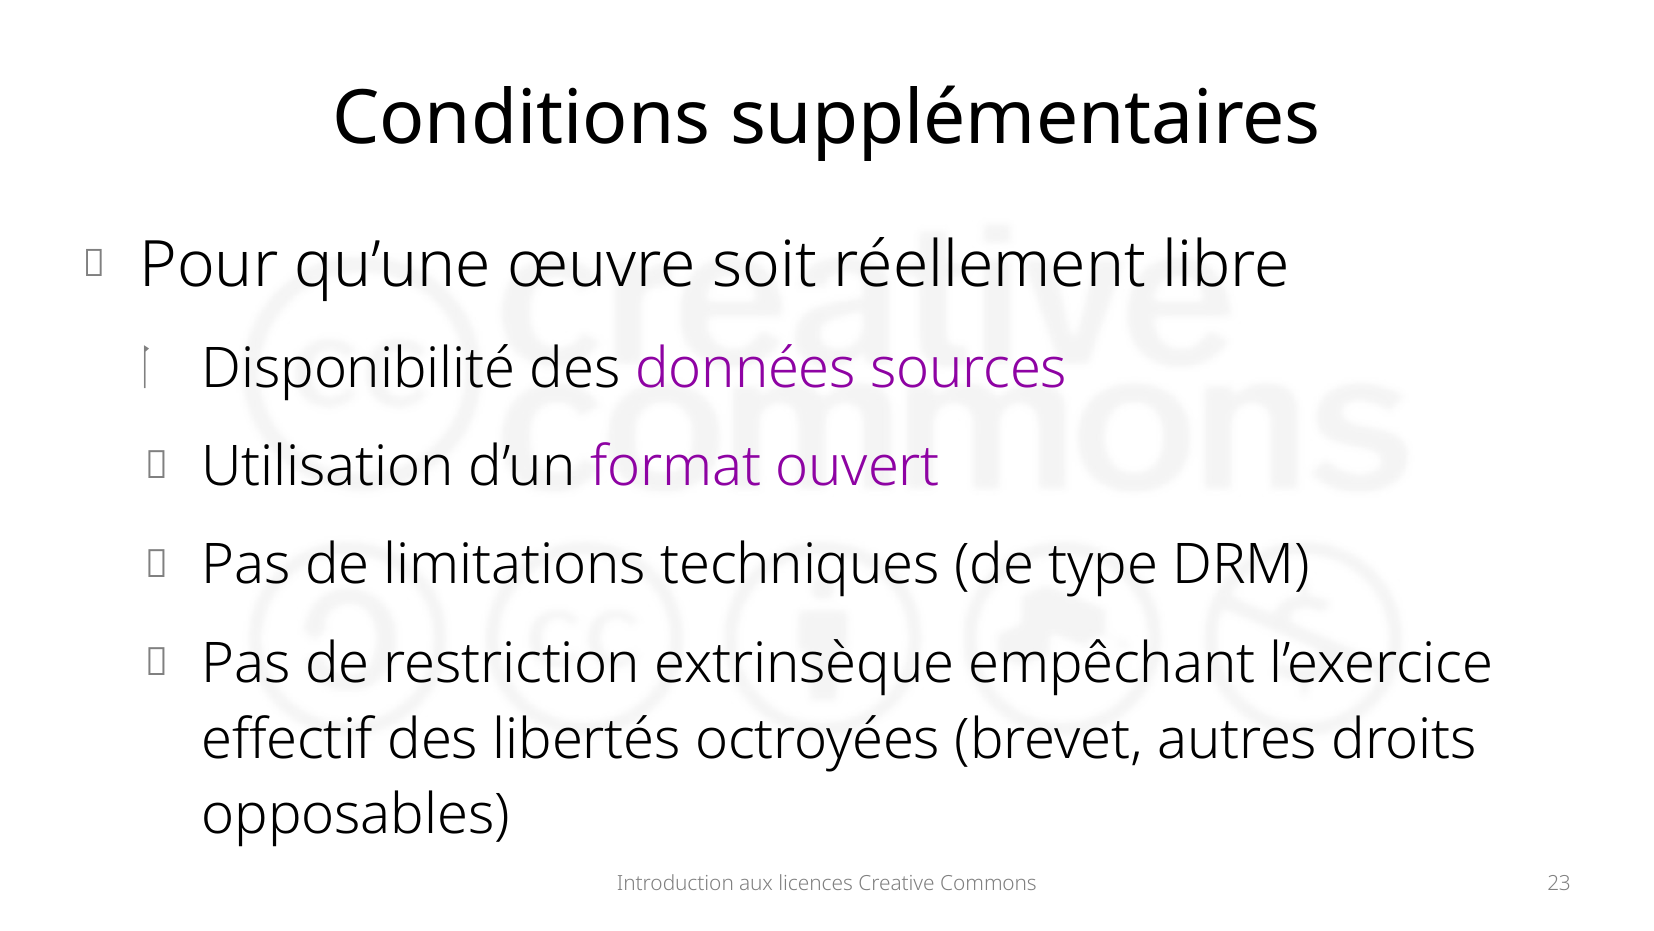

# Conditions supplémentaires
Pour qu’une œuvre soit réellement libre
Disponibilité des données sources
Utilisation d’un format ouvert
Pas de limitations techniques (de type DRM)
Pas de restriction extrinsèque empêchant l’exercice effectif des libertés octroyées (brevet, autres droits opposables)
Introduction aux licences Creative Commons
23